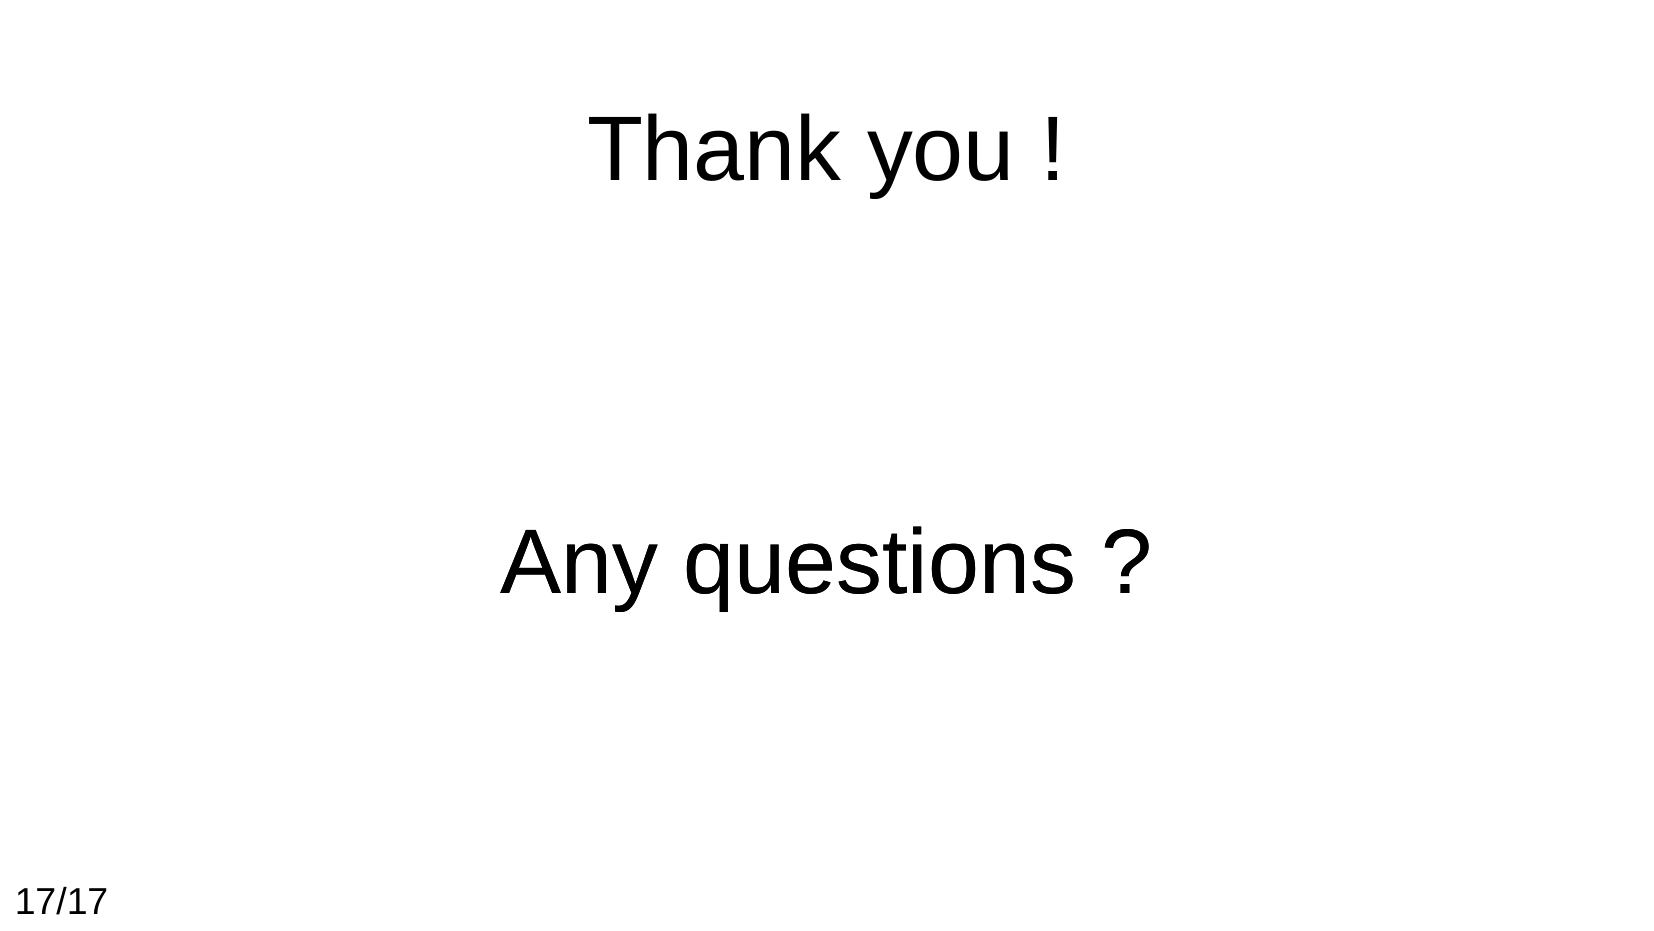

Thank you !
# Any questions ?
Any questions ?